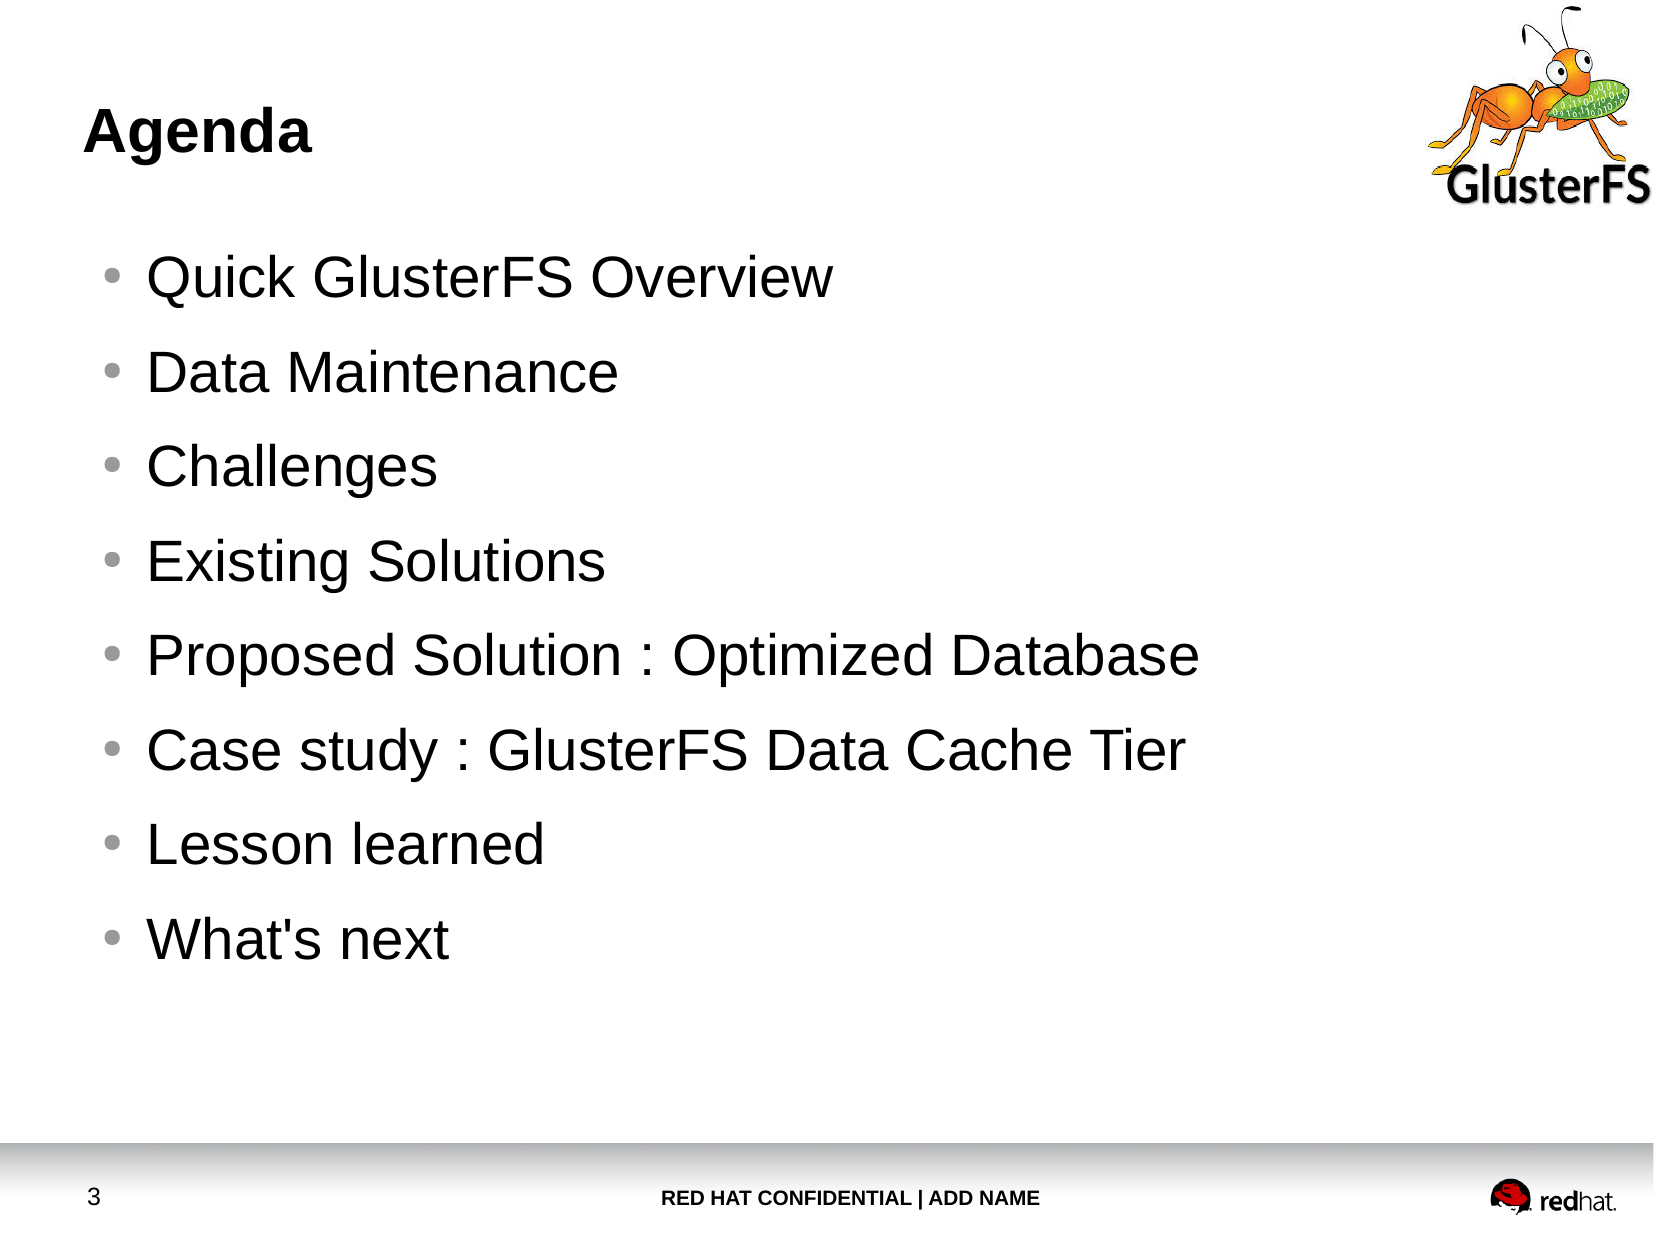

# Agenda
Quick GlusterFS Overview
Data Maintenance
Challenges
Existing Solutions
Proposed Solution : Optimized Database
Case study : GlusterFS Data Cache Tier
Lesson learned
What's next